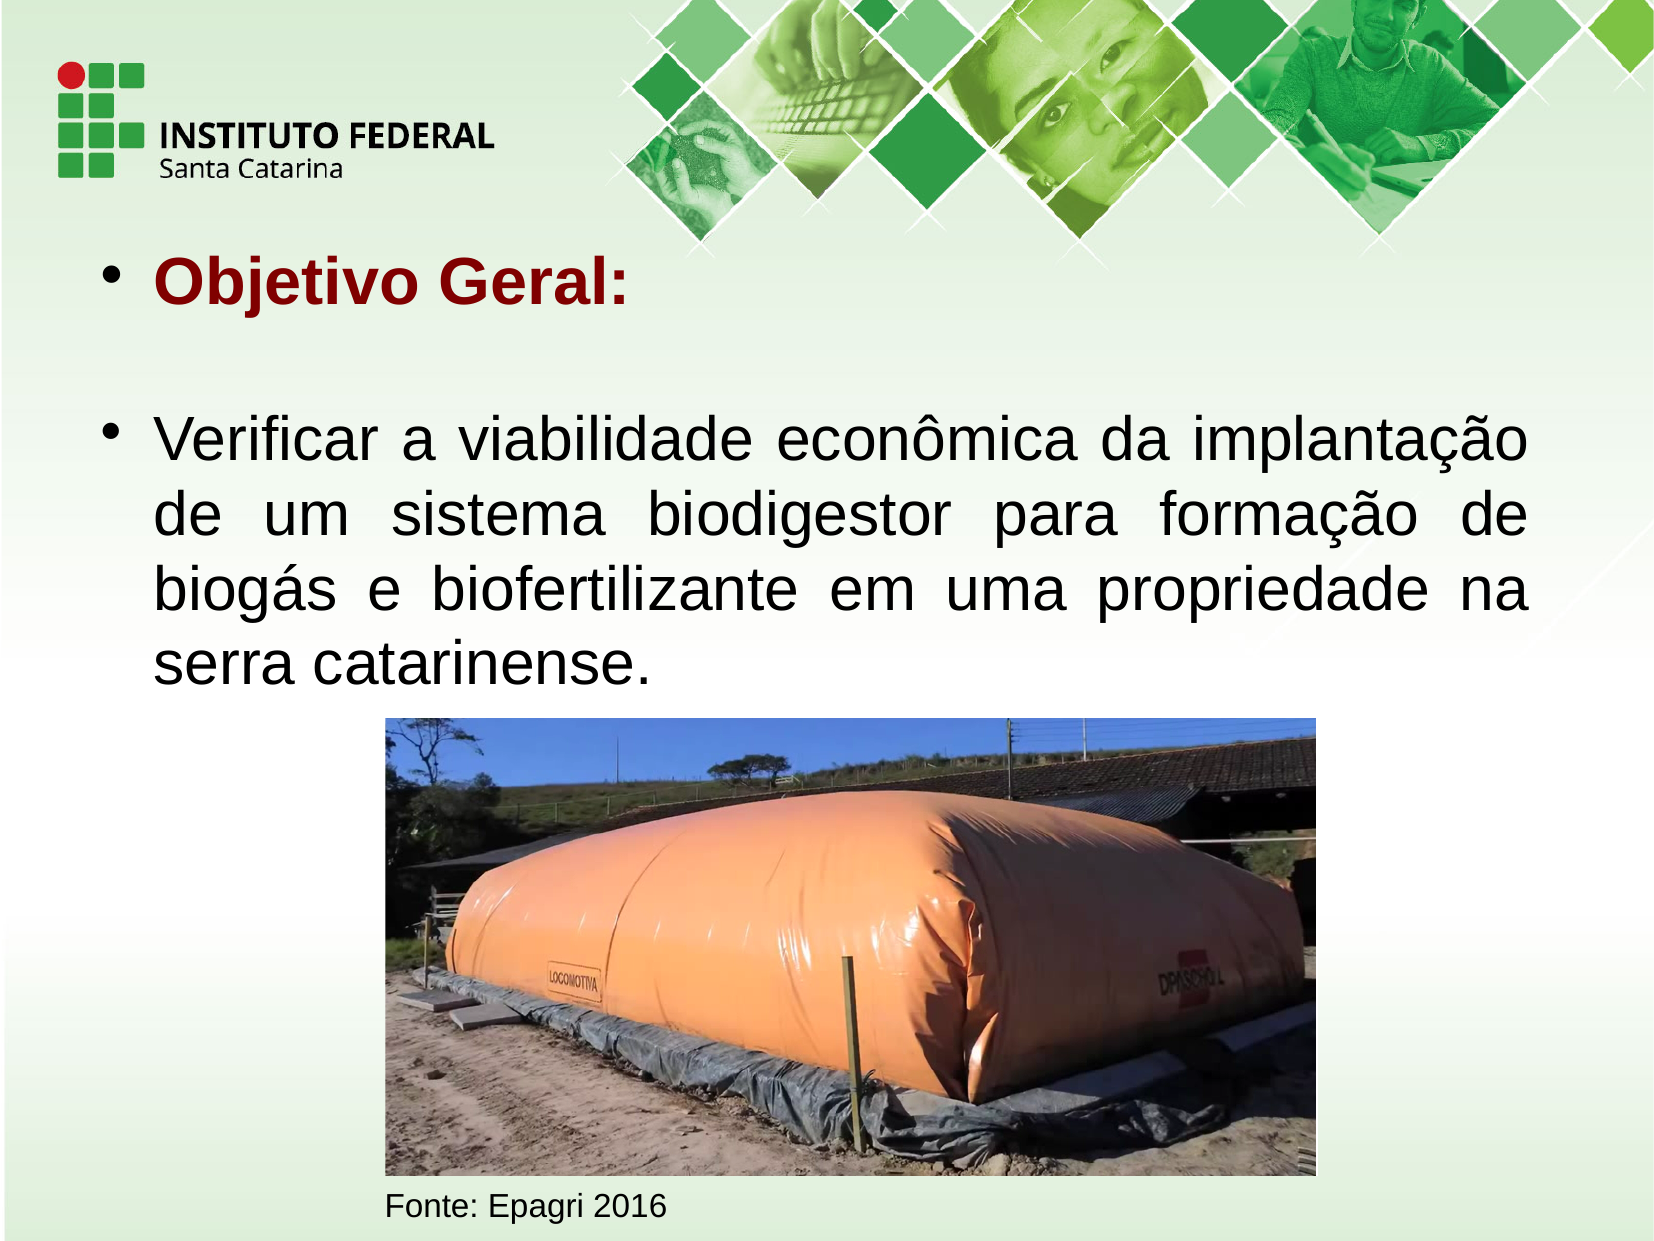

Objetivo Geral:
Verificar a viabilidade econômica da implantação de um sistema biodigestor para formação de biogás e biofertilizante em uma propriedade na serra catarinense.
Fonte: Epagri 2016